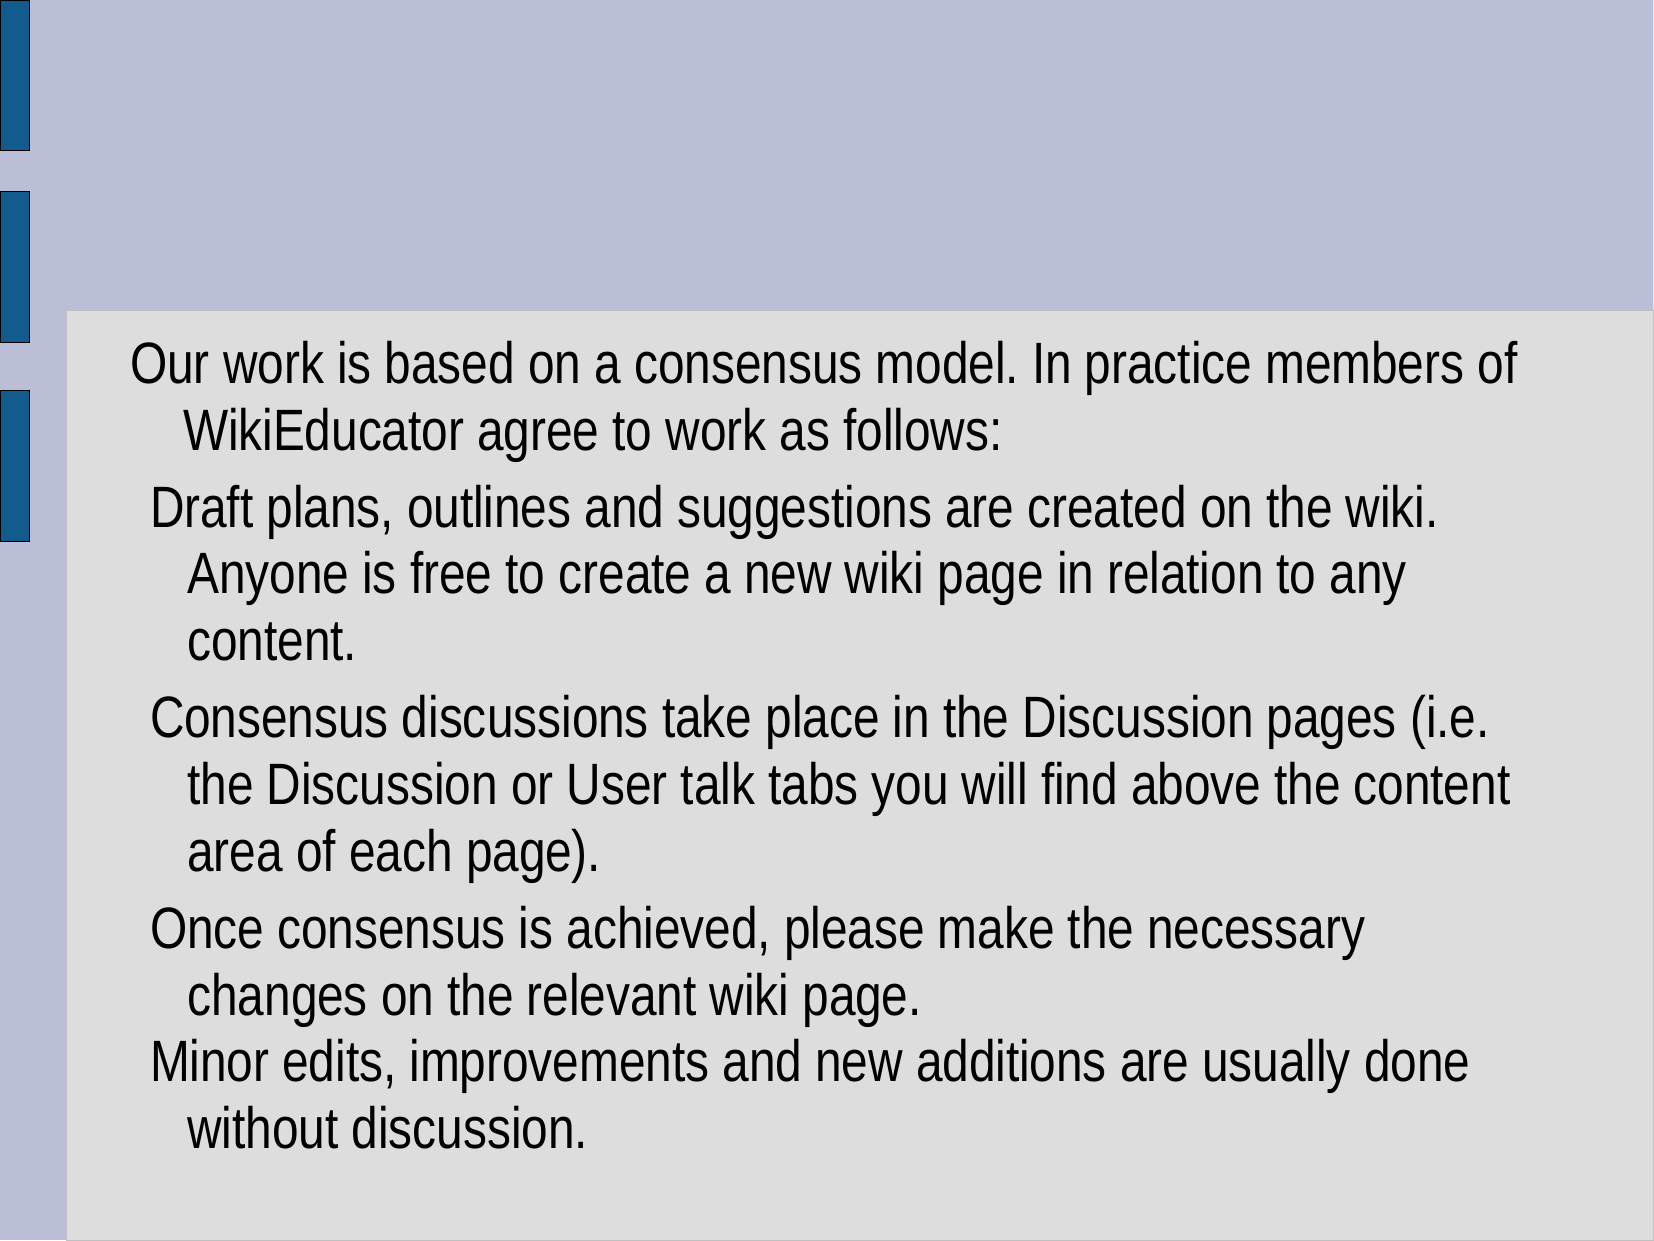

# Our work is based on a consensus model. In practice members of WikiEducator agree to work as follows:
Draft plans, outlines and suggestions are created on the wiki. Anyone is free to create a new wiki page in relation to any content.
Consensus discussions take place in the Discussion pages (i.e. the Discussion or User talk tabs you will find above the content area of each page).
Once consensus is achieved, please make the necessary changes on the relevant wiki page.
Minor edits, improvements and new additions are usually done without discussion.